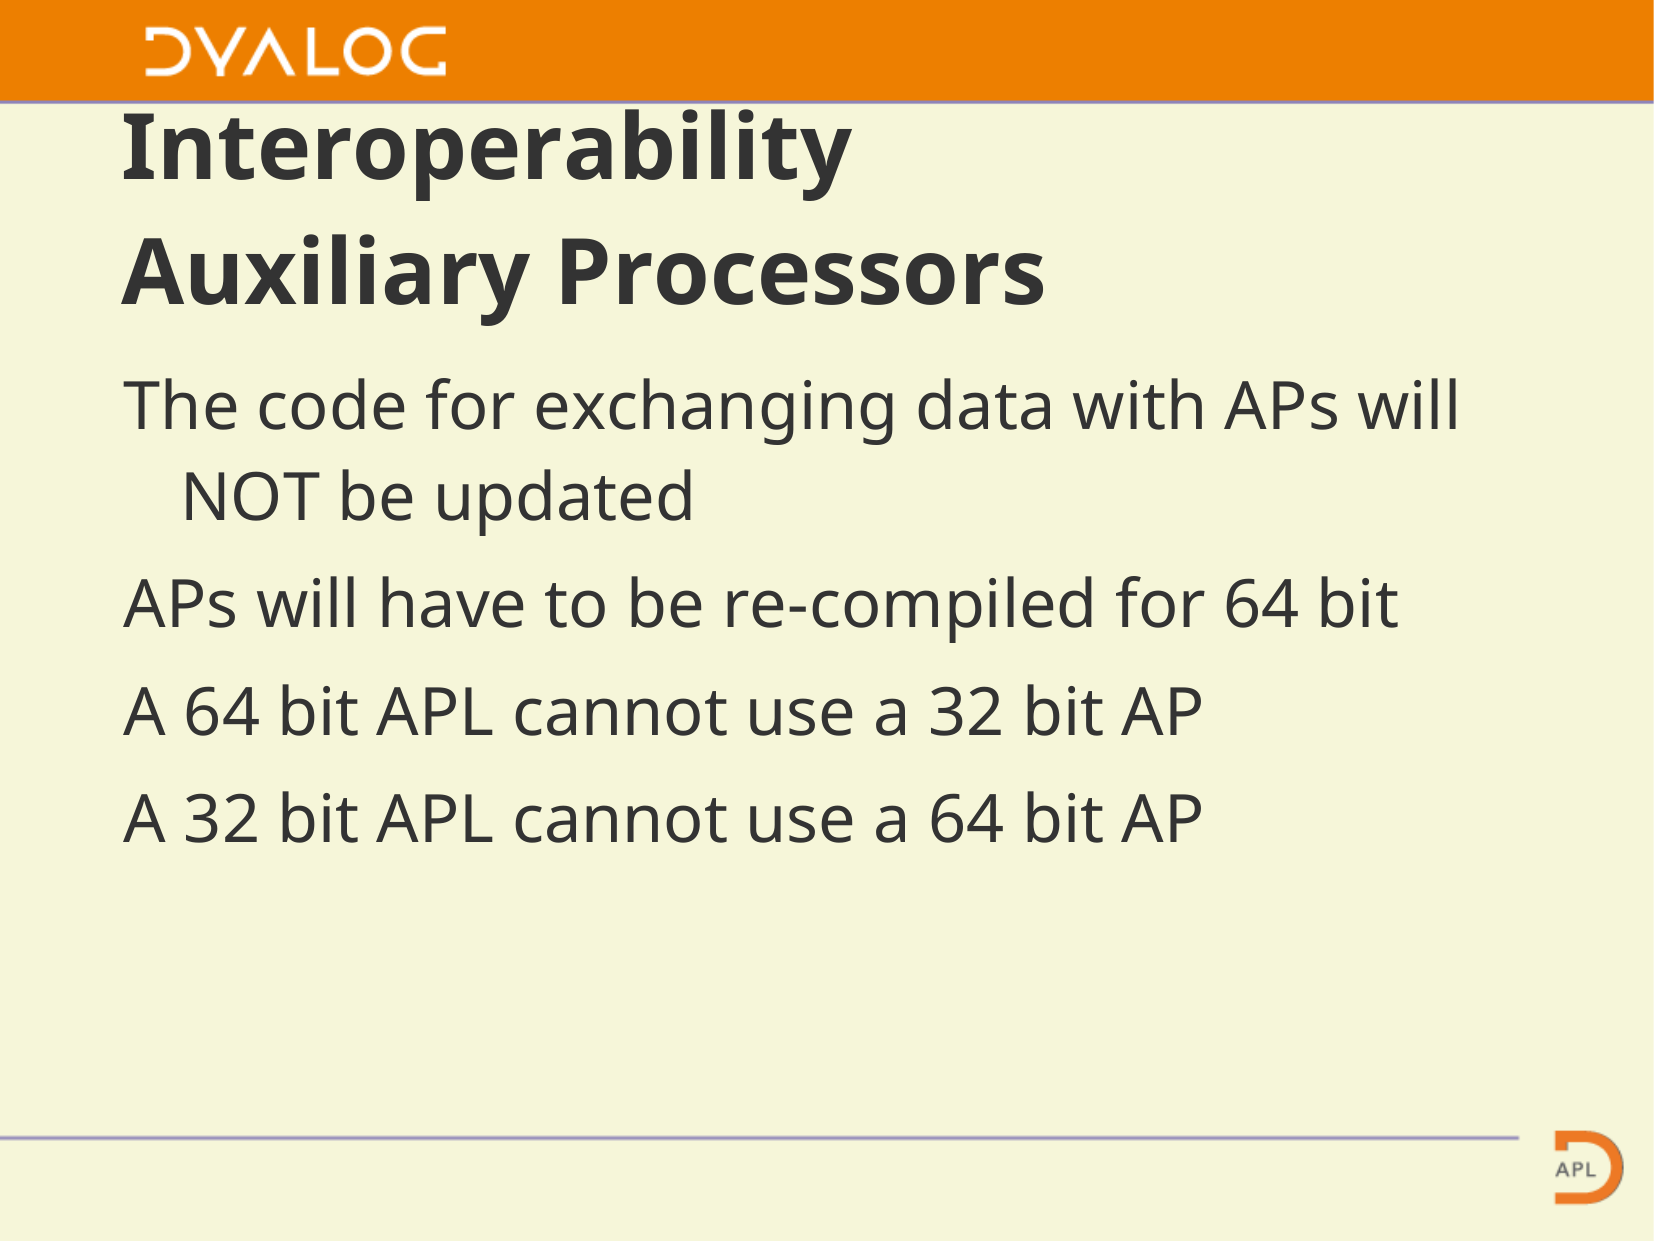

# Interoperability Auxiliary Processors
The code for exchanging data with APs will NOT be updated
APs will have to be re-compiled for 64 bit
A 64 bit APL cannot use a 32 bit AP
A 32 bit APL cannot use a 64 bit AP